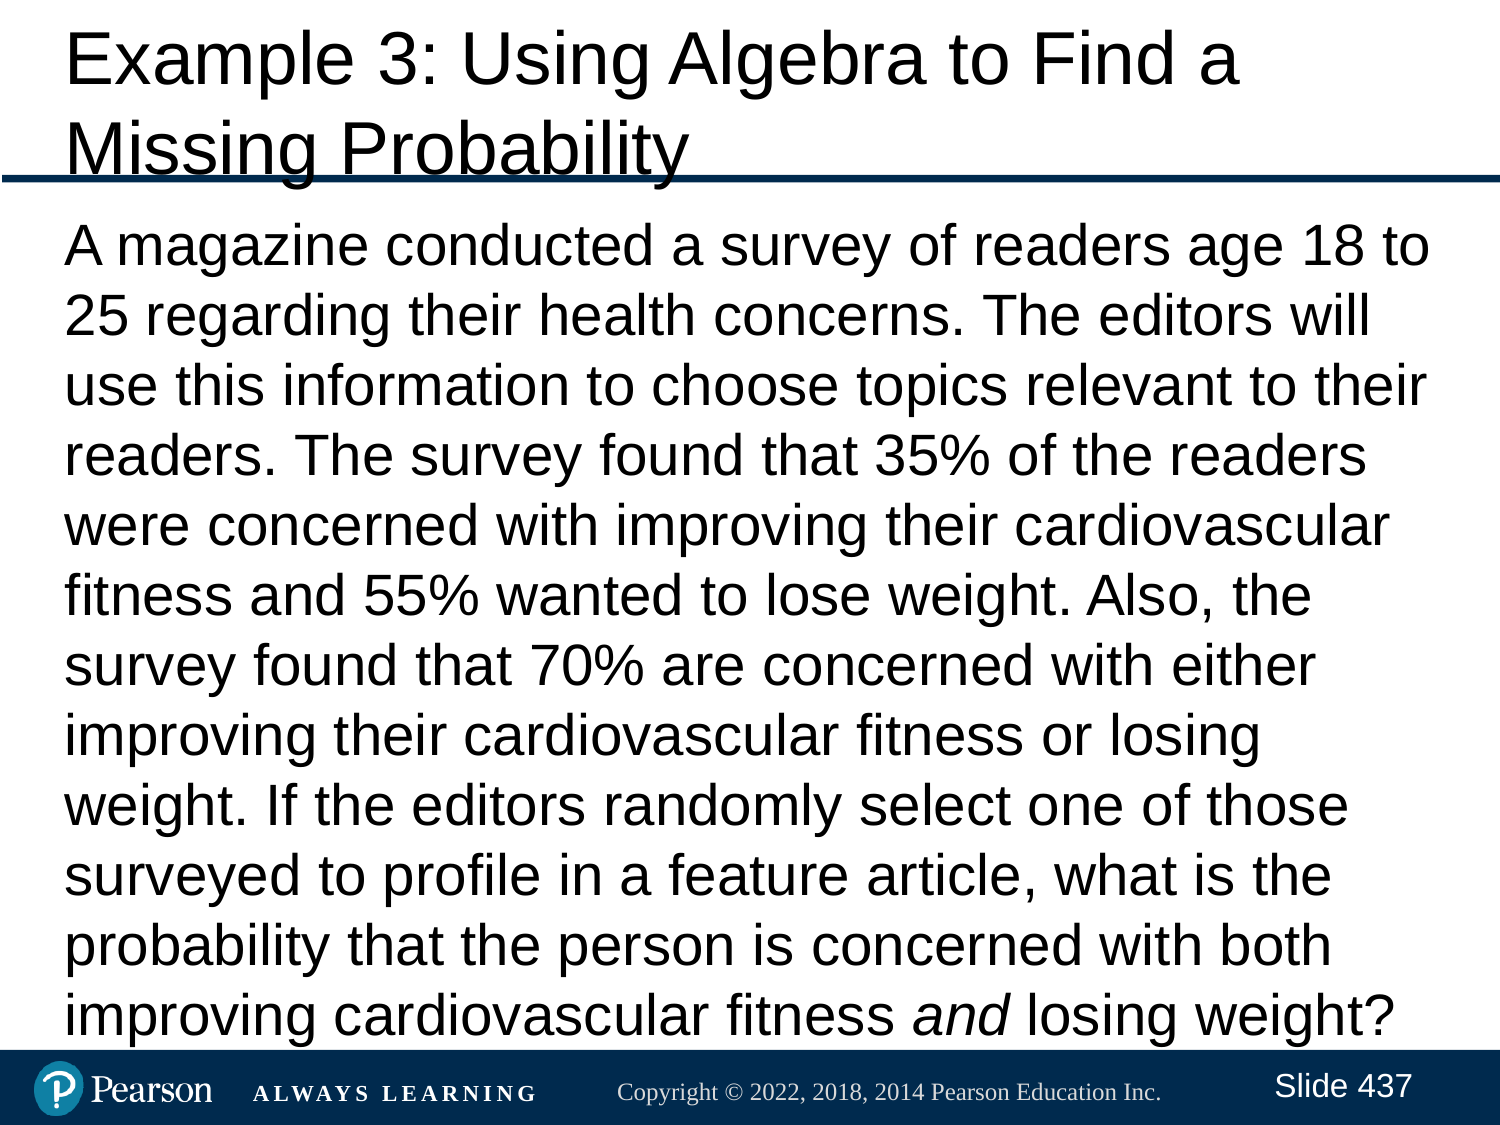

# Example 3: Using Algebra to Find a Missing Probability
A magazine conducted a survey of readers age 18 to 25 regarding their health concerns. The editors will use this information to choose topics relevant to their readers. The survey found that 35% of the readers were concerned with improving their cardiovascular fitness and 55% wanted to lose weight. Also, the survey found that 70% are concerned with either improving their cardiovascular fitness or losing weight. If the editors randomly select one of those surveyed to profile in a feature article, what is the probability that the person is concerned with both improving cardiovascular fitness and losing weight?